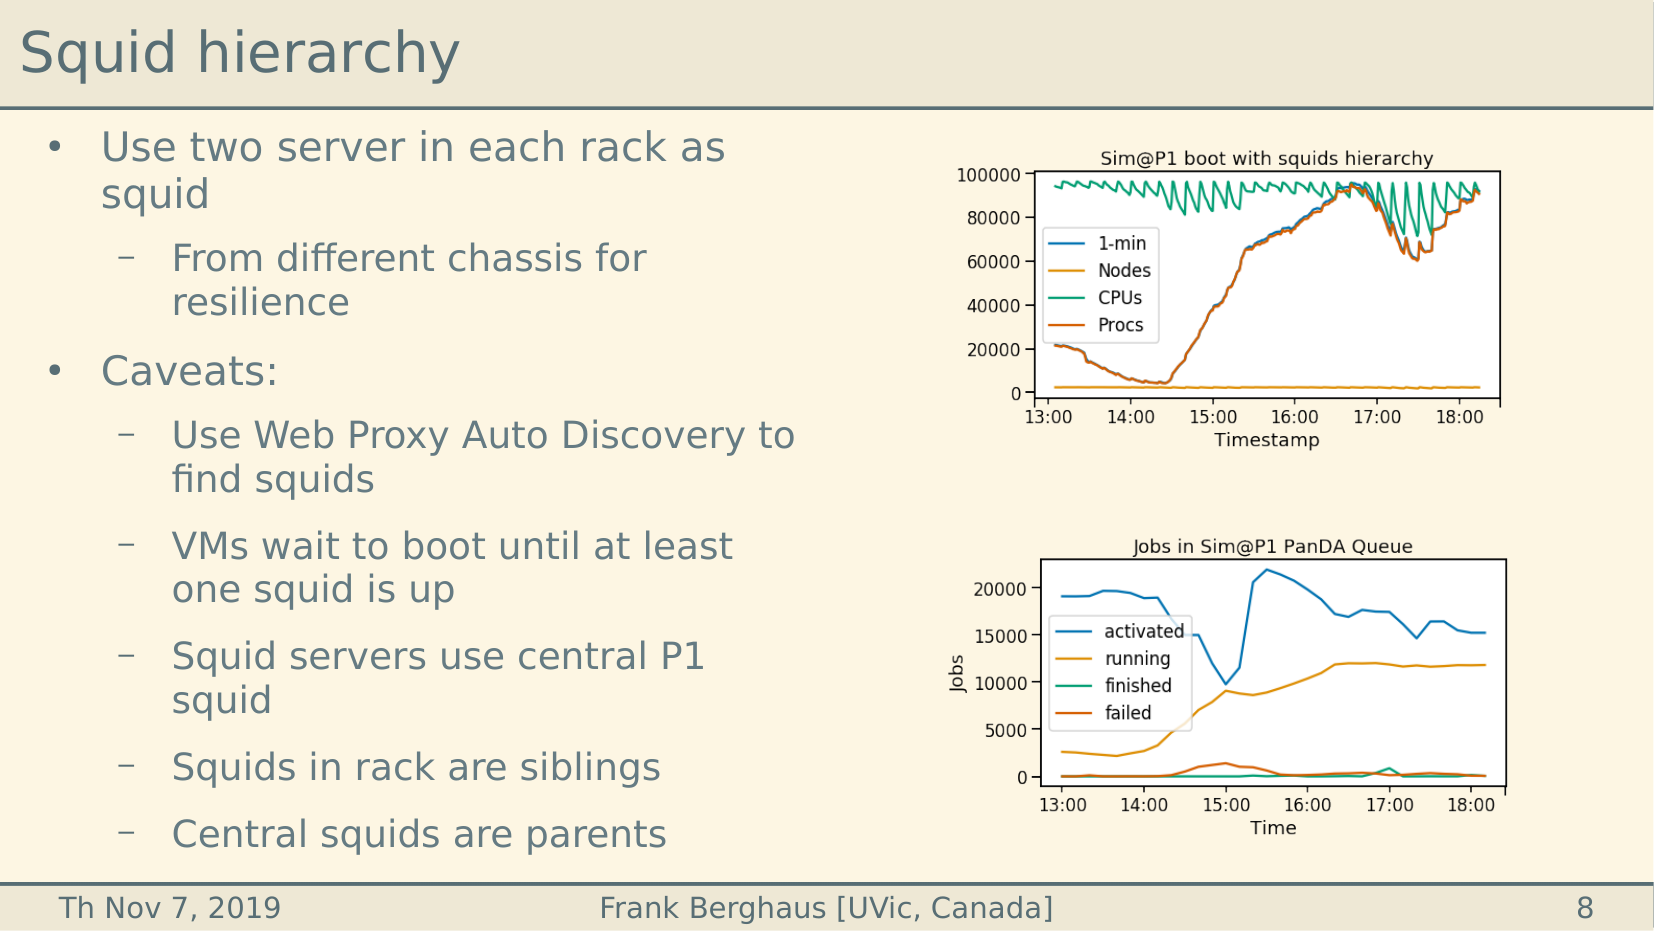

# Squid hierarchy
Use two server in each rack as squid
From different chassis for resilience
Caveats:
Use Web Proxy Auto Discovery to find squids
VMs wait to boot until at least one squid is up
Squid servers use central P1 squid
Squids in rack are siblings
Central squids are parents
Th Nov 7, 2019
Frank Berghaus [UVic, Canada]
8